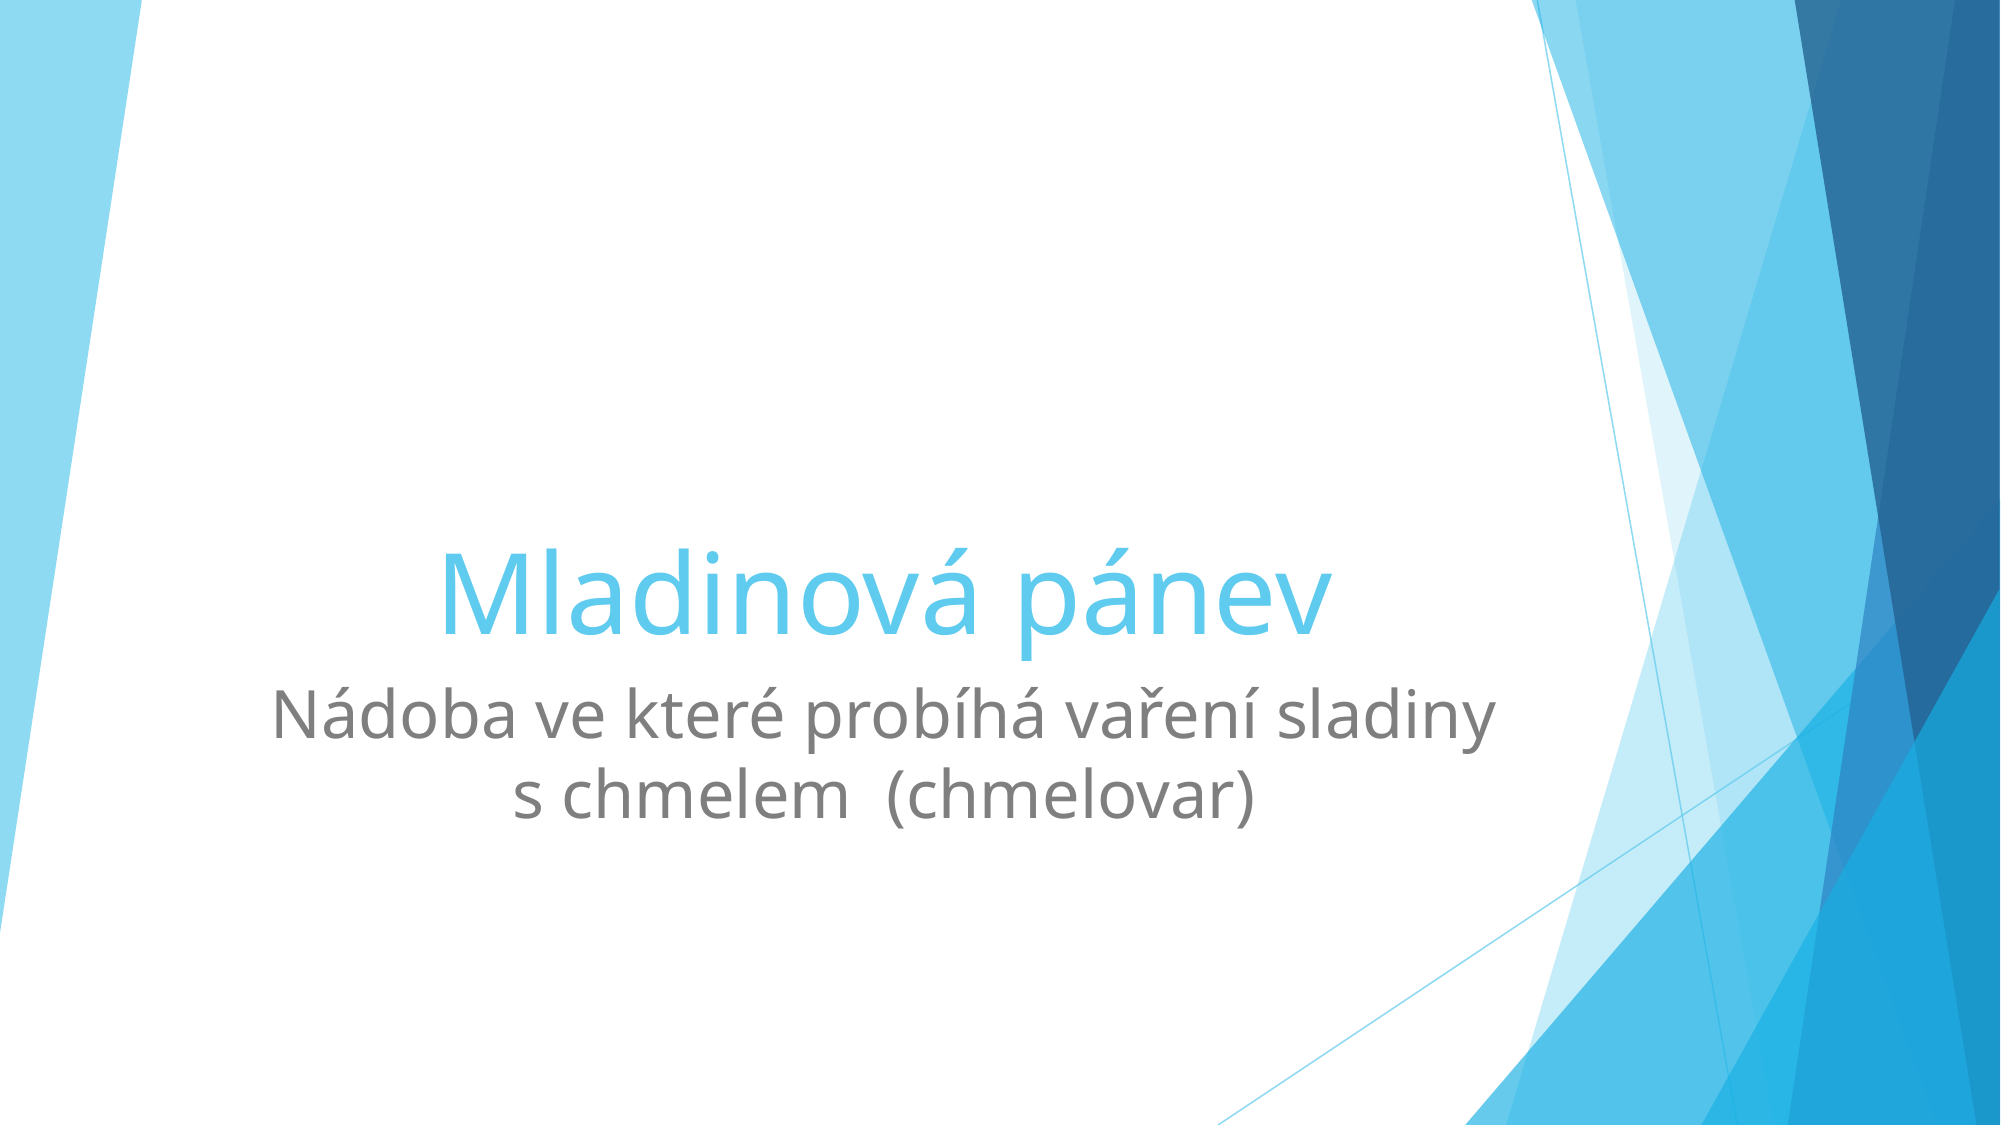

# Mladinová pánev
Nádoba ve které probíhá vaření sladiny s chmelem (chmelovar)